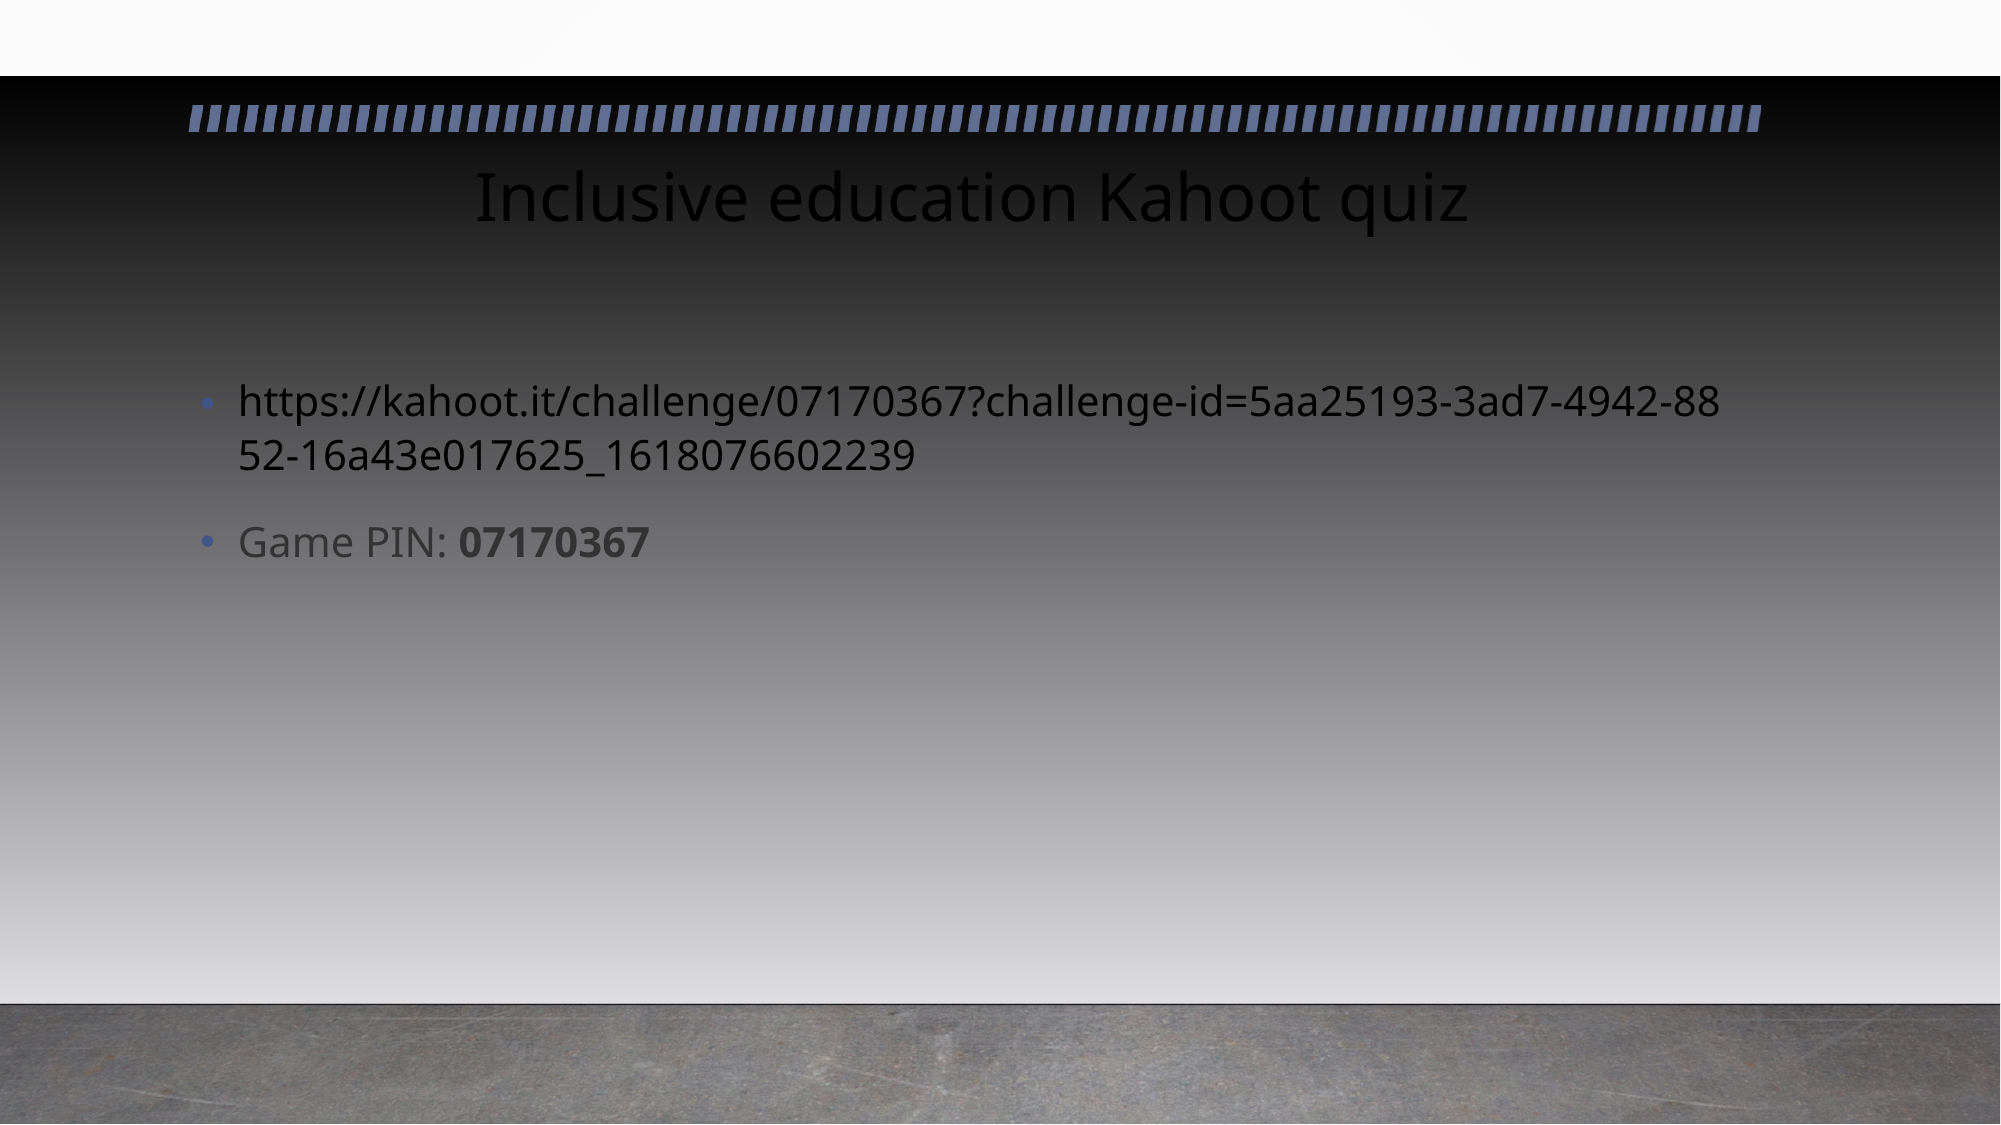

# Inclusive education Kahoot quiz
https://kahoot.it/challenge/07170367?challenge-id=5aa25193-3ad7-4942-8852-16a43e017625_1618076602239
Game PIN: 07170367